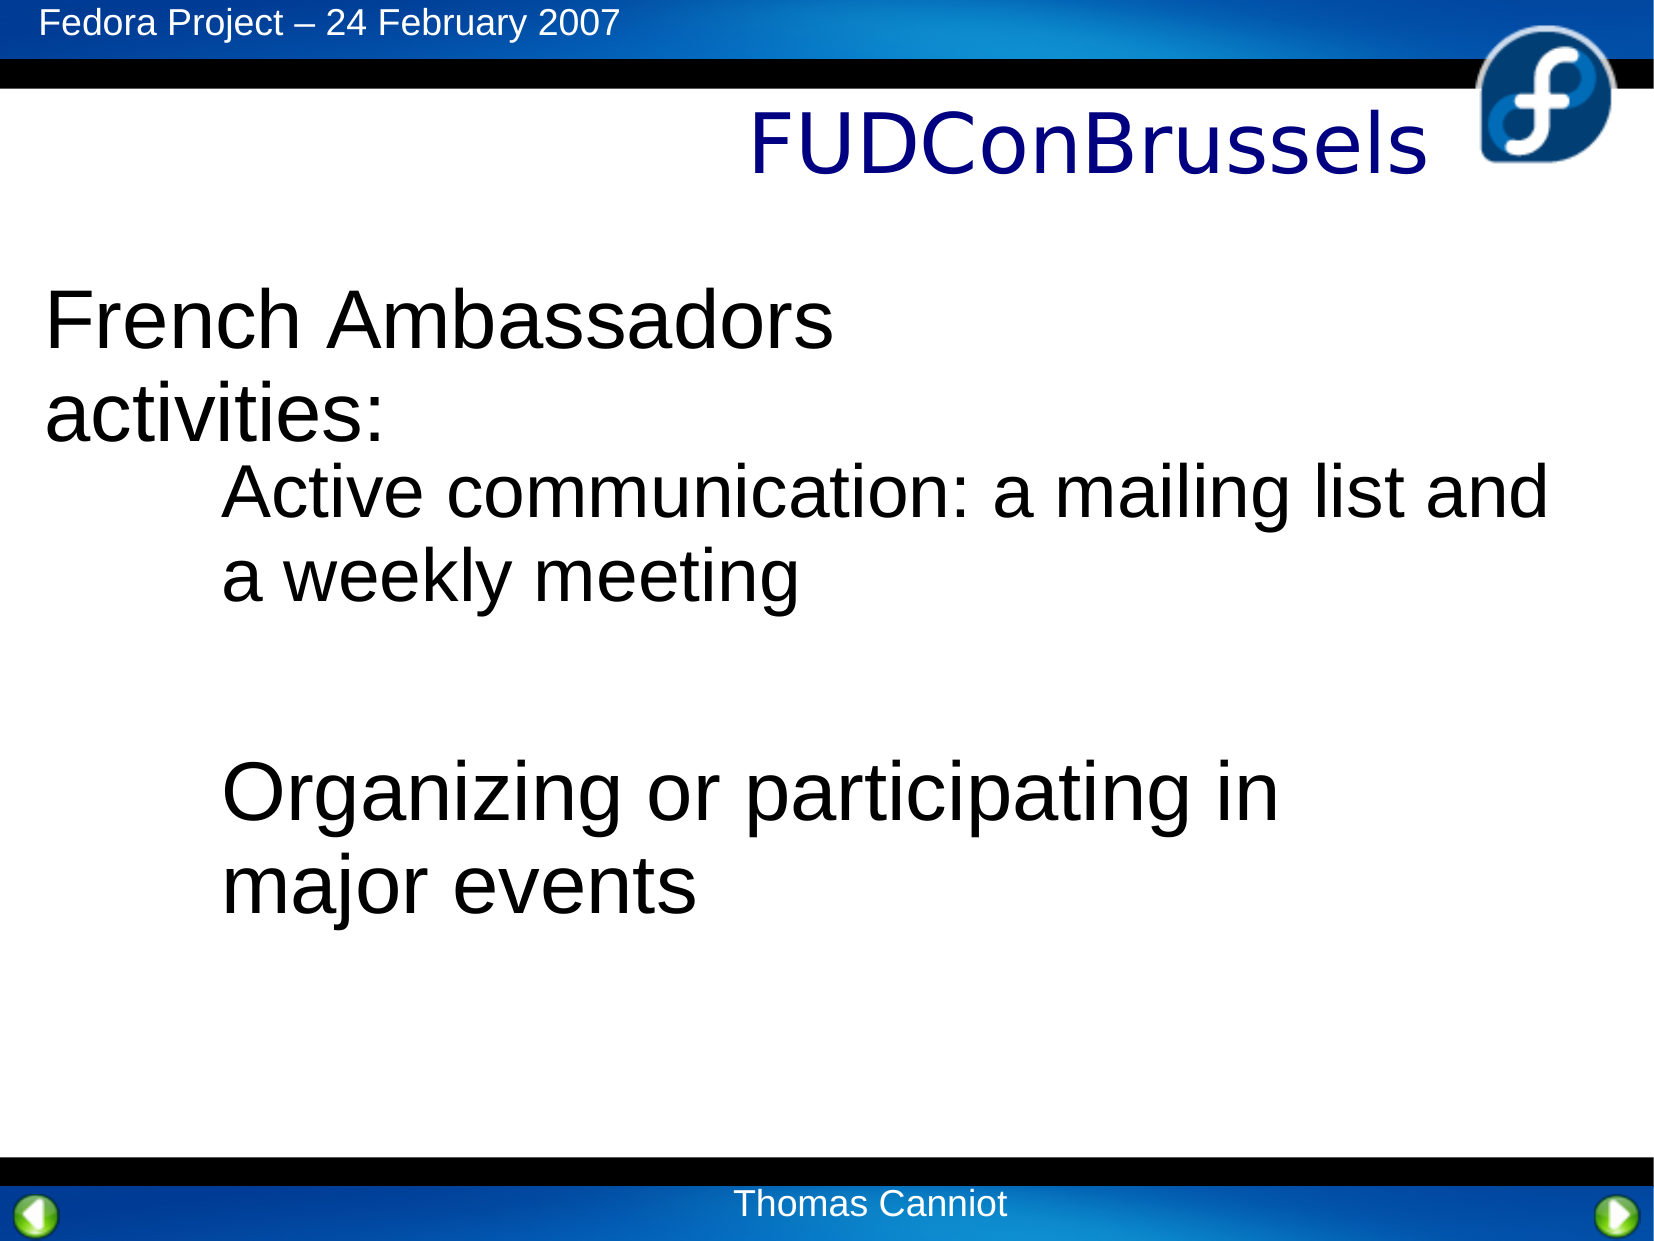

French Ambassadors activities:
Active communication: a mailing list and a weekly meeting
Organizing or participating in major events